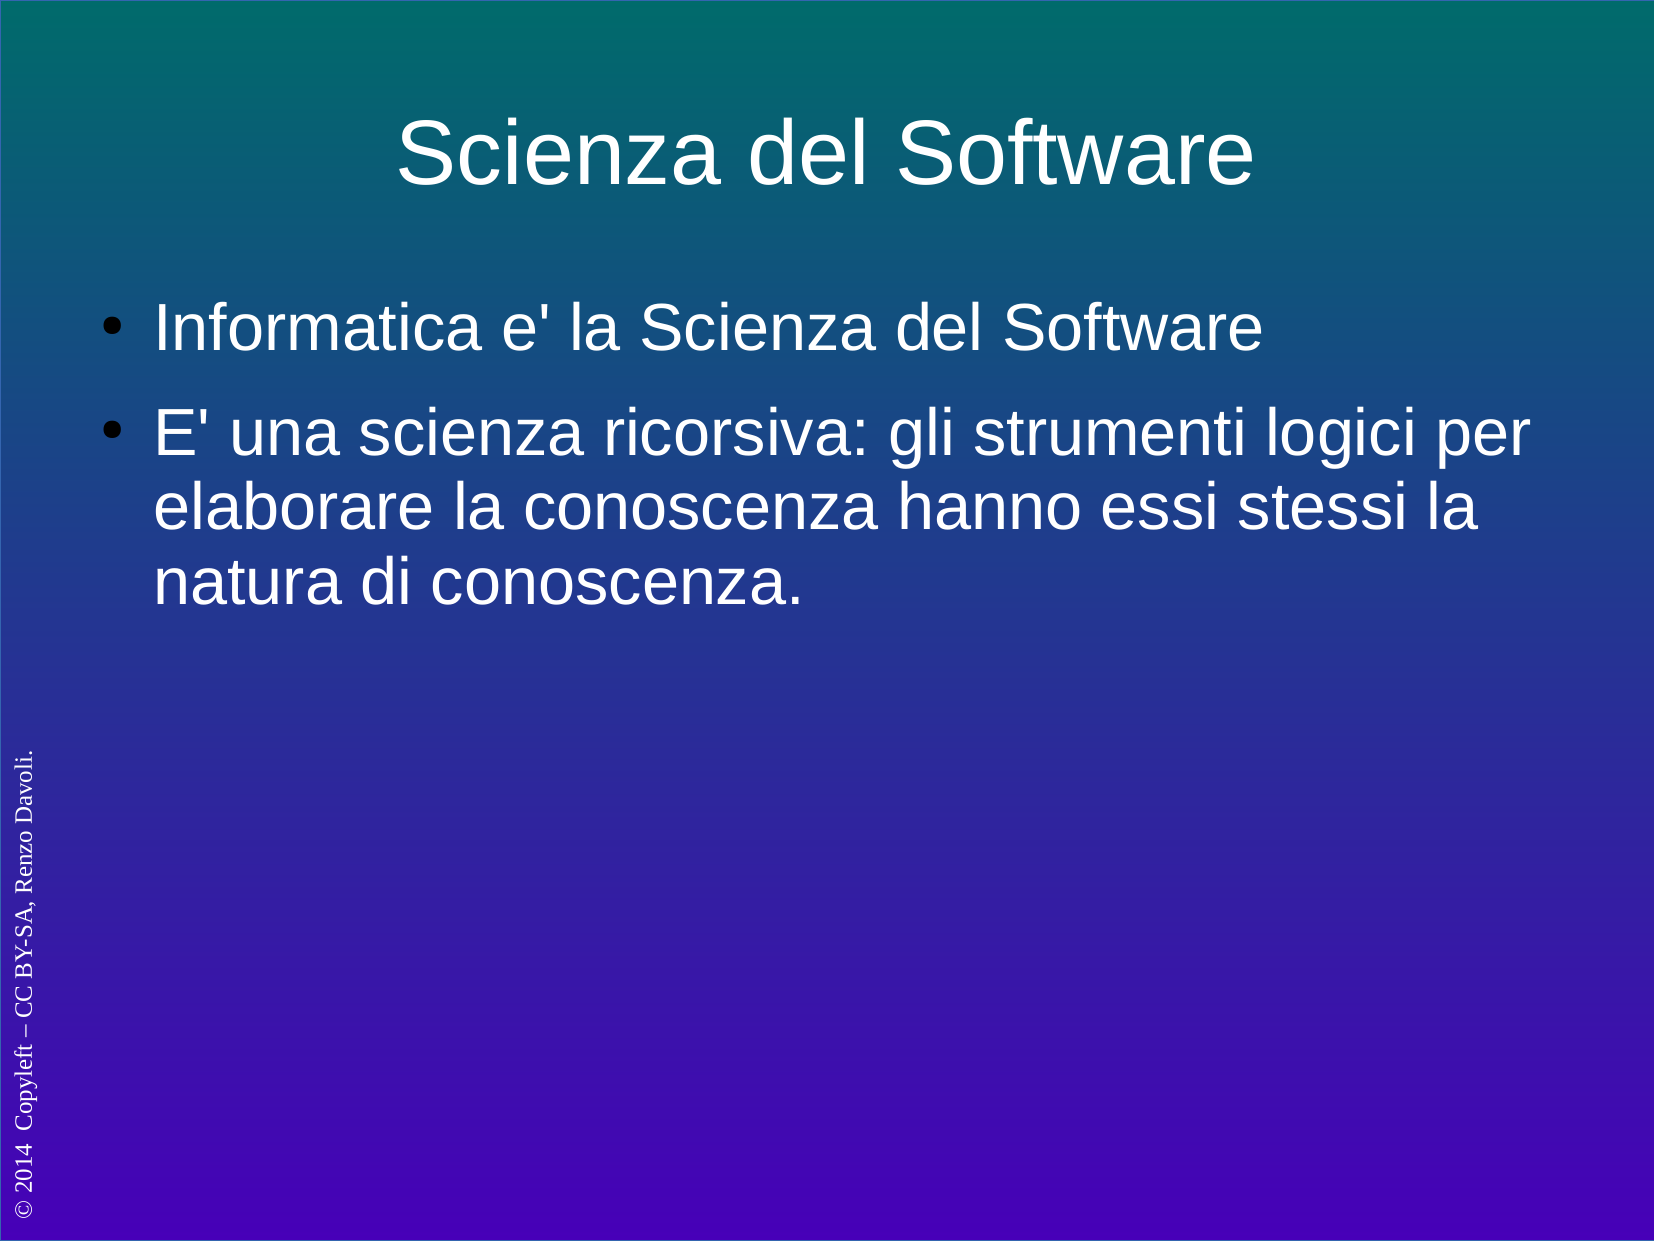

# Scienza del Software
Informatica e' la Scienza del Software
E' una scienza ricorsiva: gli strumenti logici per elaborare la conoscenza hanno essi stessi la natura di conoscenza.